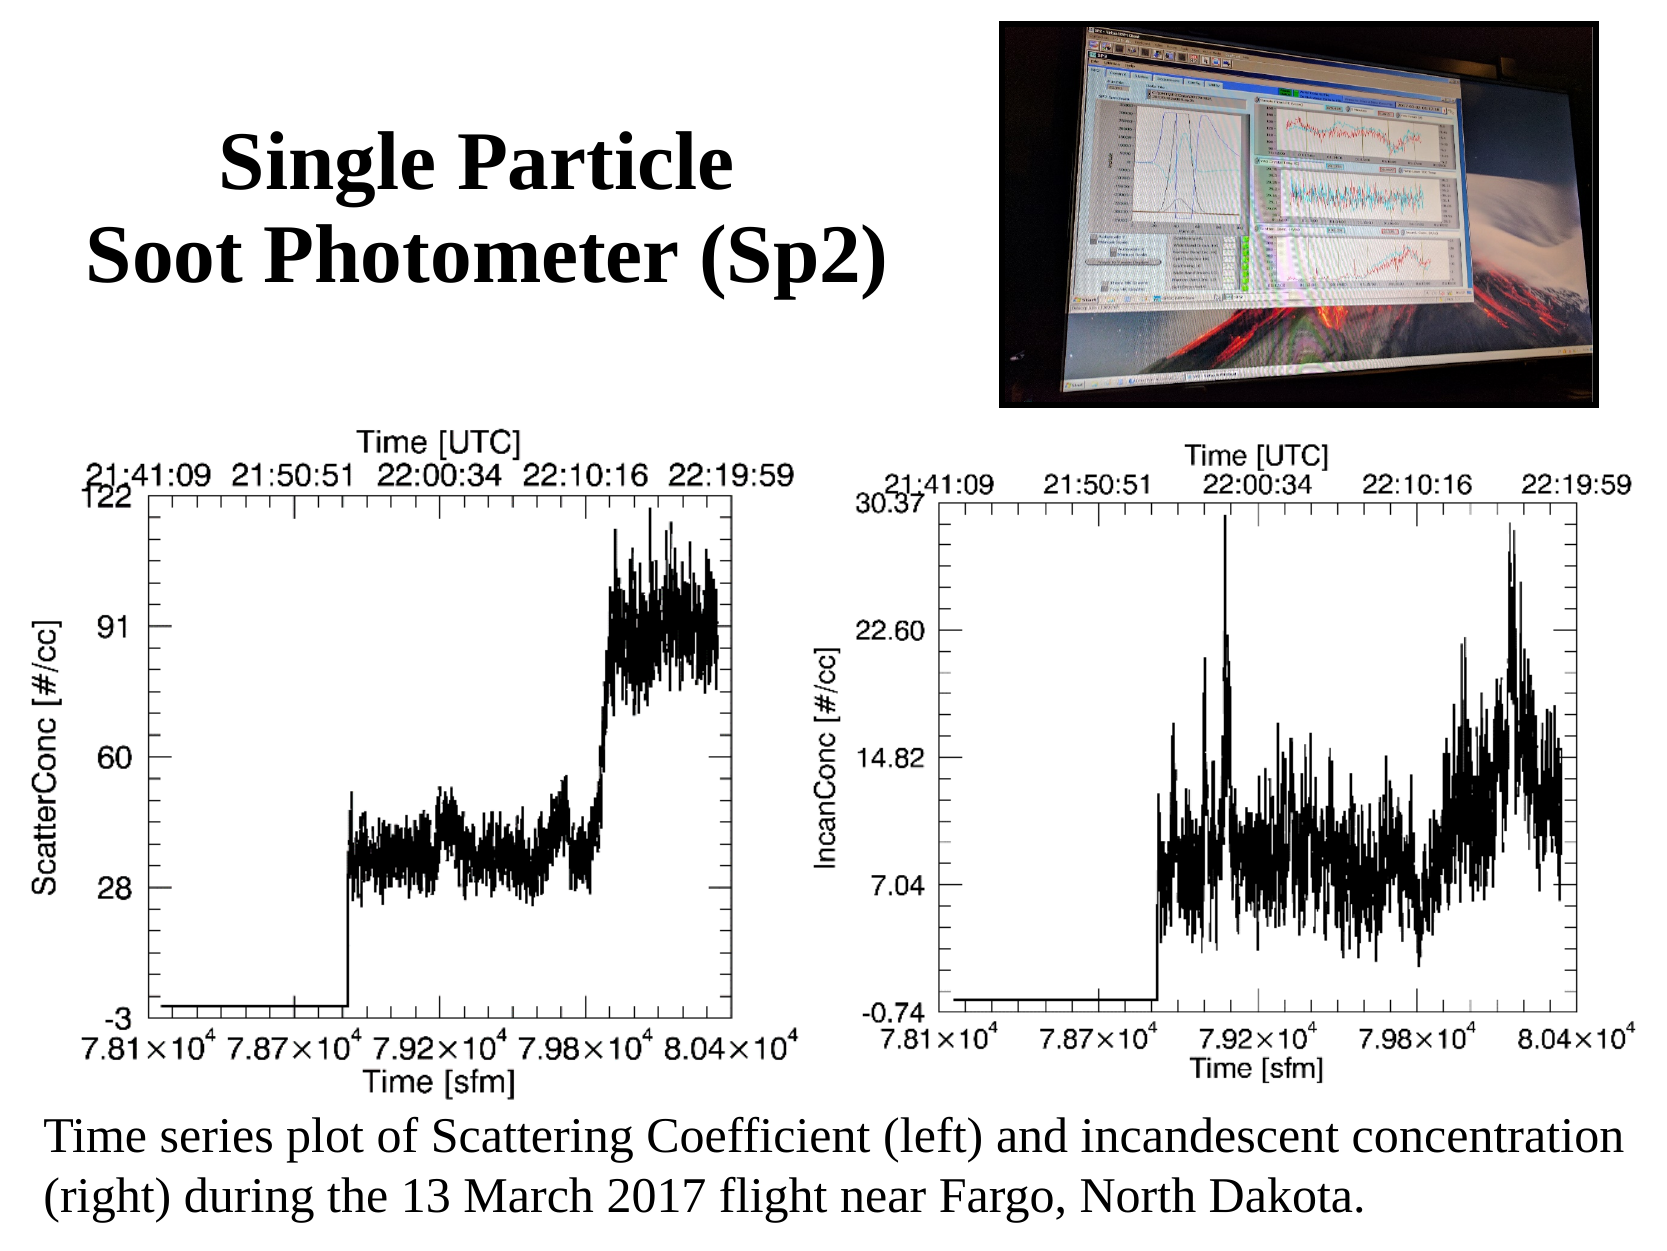

# Single Particle Soot Photometer (Sp2)
Time series plot of Scattering Coefficient (left) and incandescent concentration (right) during the 13 March 2017 flight near Fargo, North Dakota.